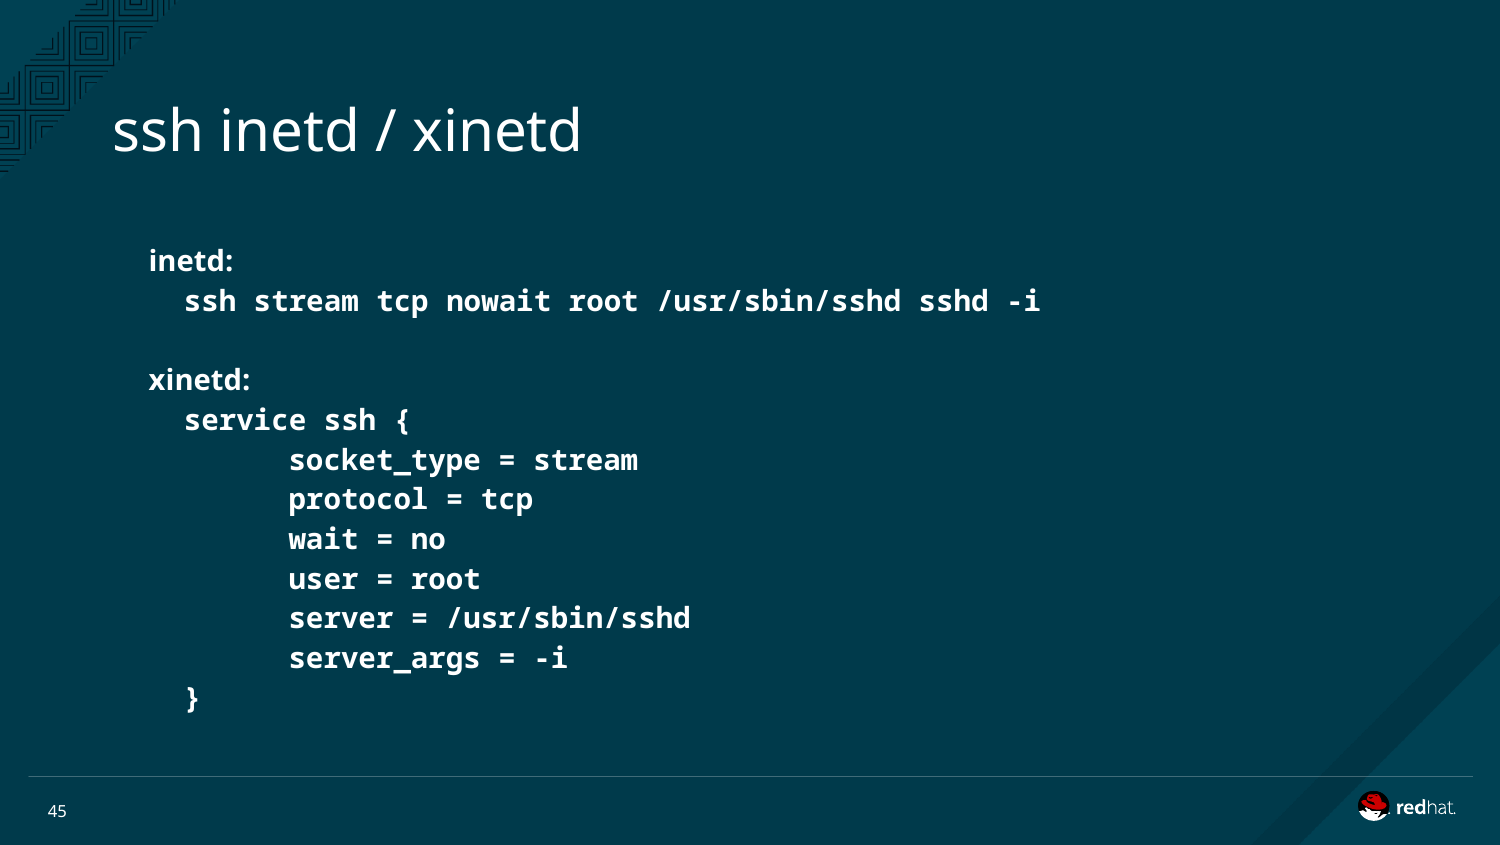

# ssh inetd / xinetd
inetd:
ssh stream tcp nowait root /usr/sbin/sshd sshd -i
xinetd:
service ssh {
 socket_type = stream
 protocol = tcp
 wait = no
 user = root
 server = /usr/sbin/sshd
 server_args = -i
}
45